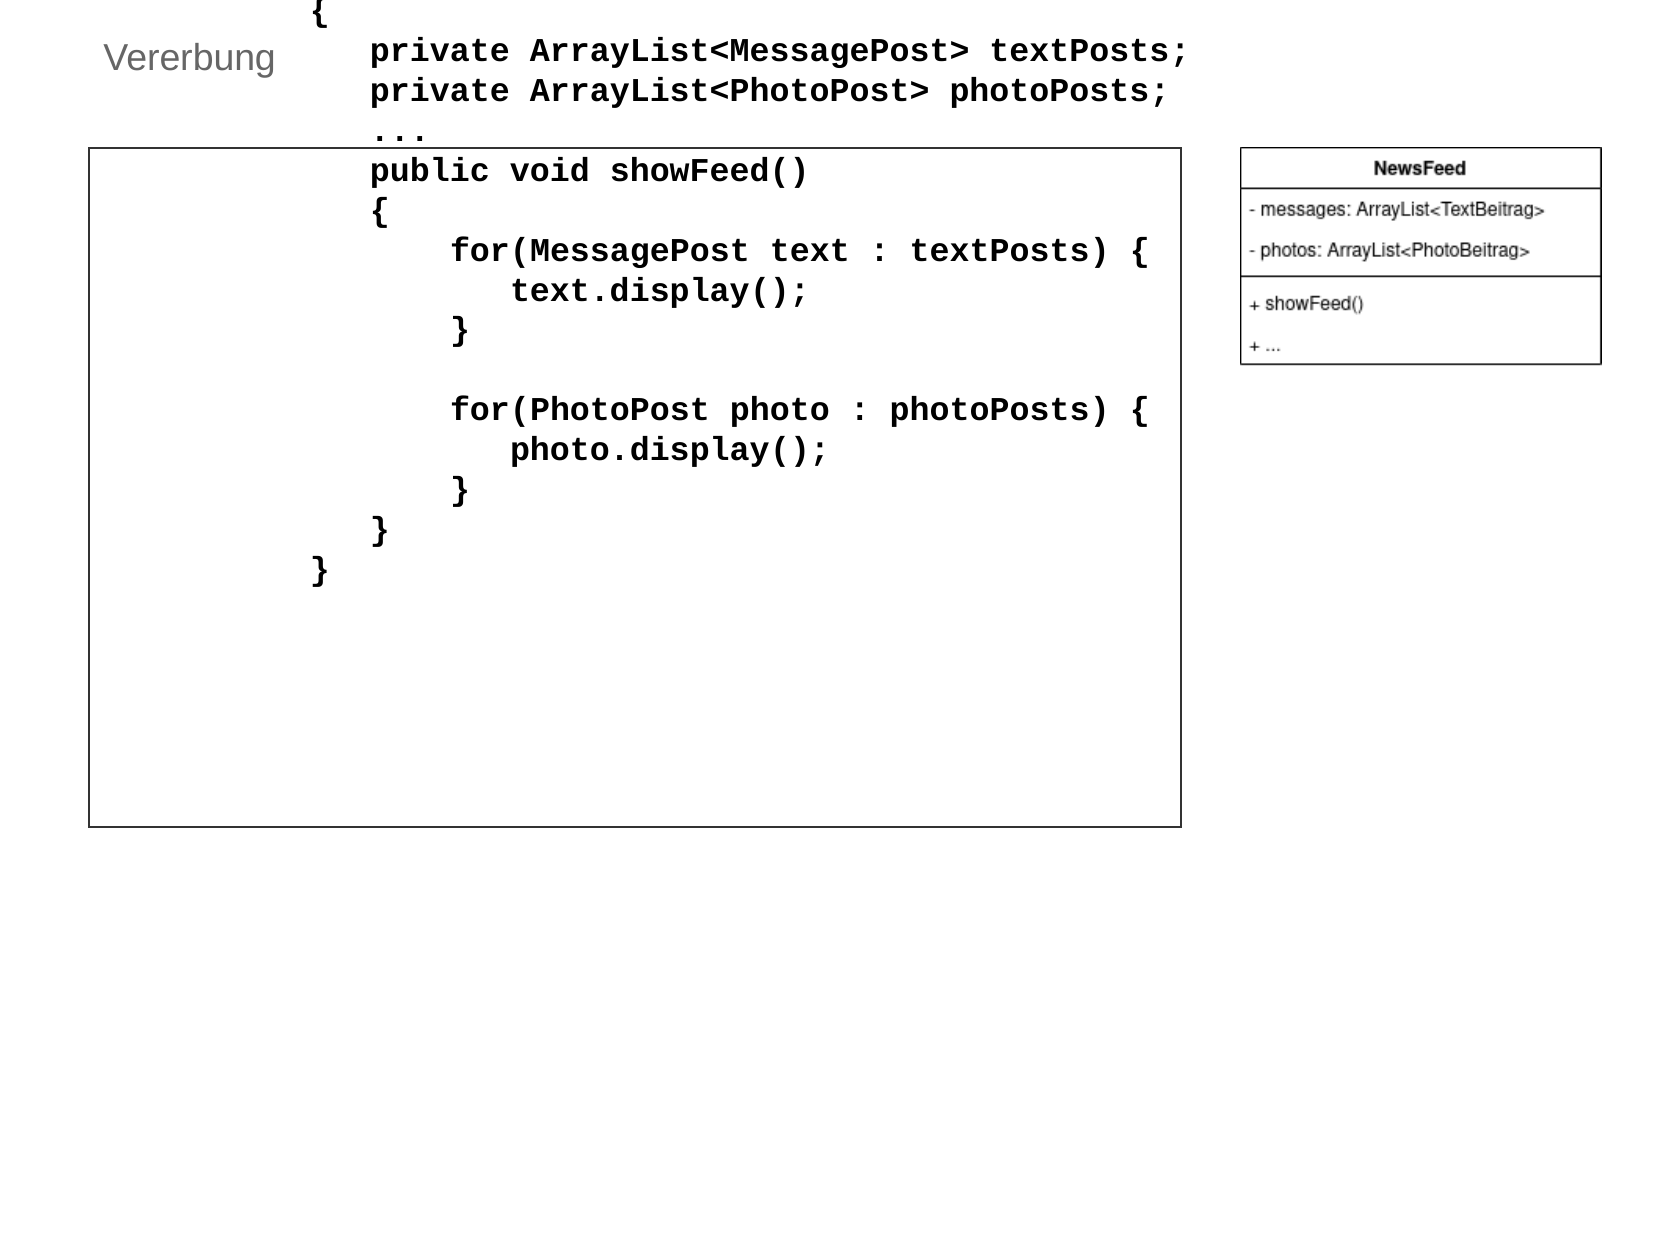

public class NewsFeed
{
 private ArrayList<MessagePost> textPosts;
 private ArrayList<PhotoPost> photoPosts;
 ...
 public void showFeed()
 {
 for(MessagePost text : textPosts) {
 text.display();
 }
 for(PhotoPost photo : photoPosts) {
 photo.display();
 }
 }
}
Vererbung